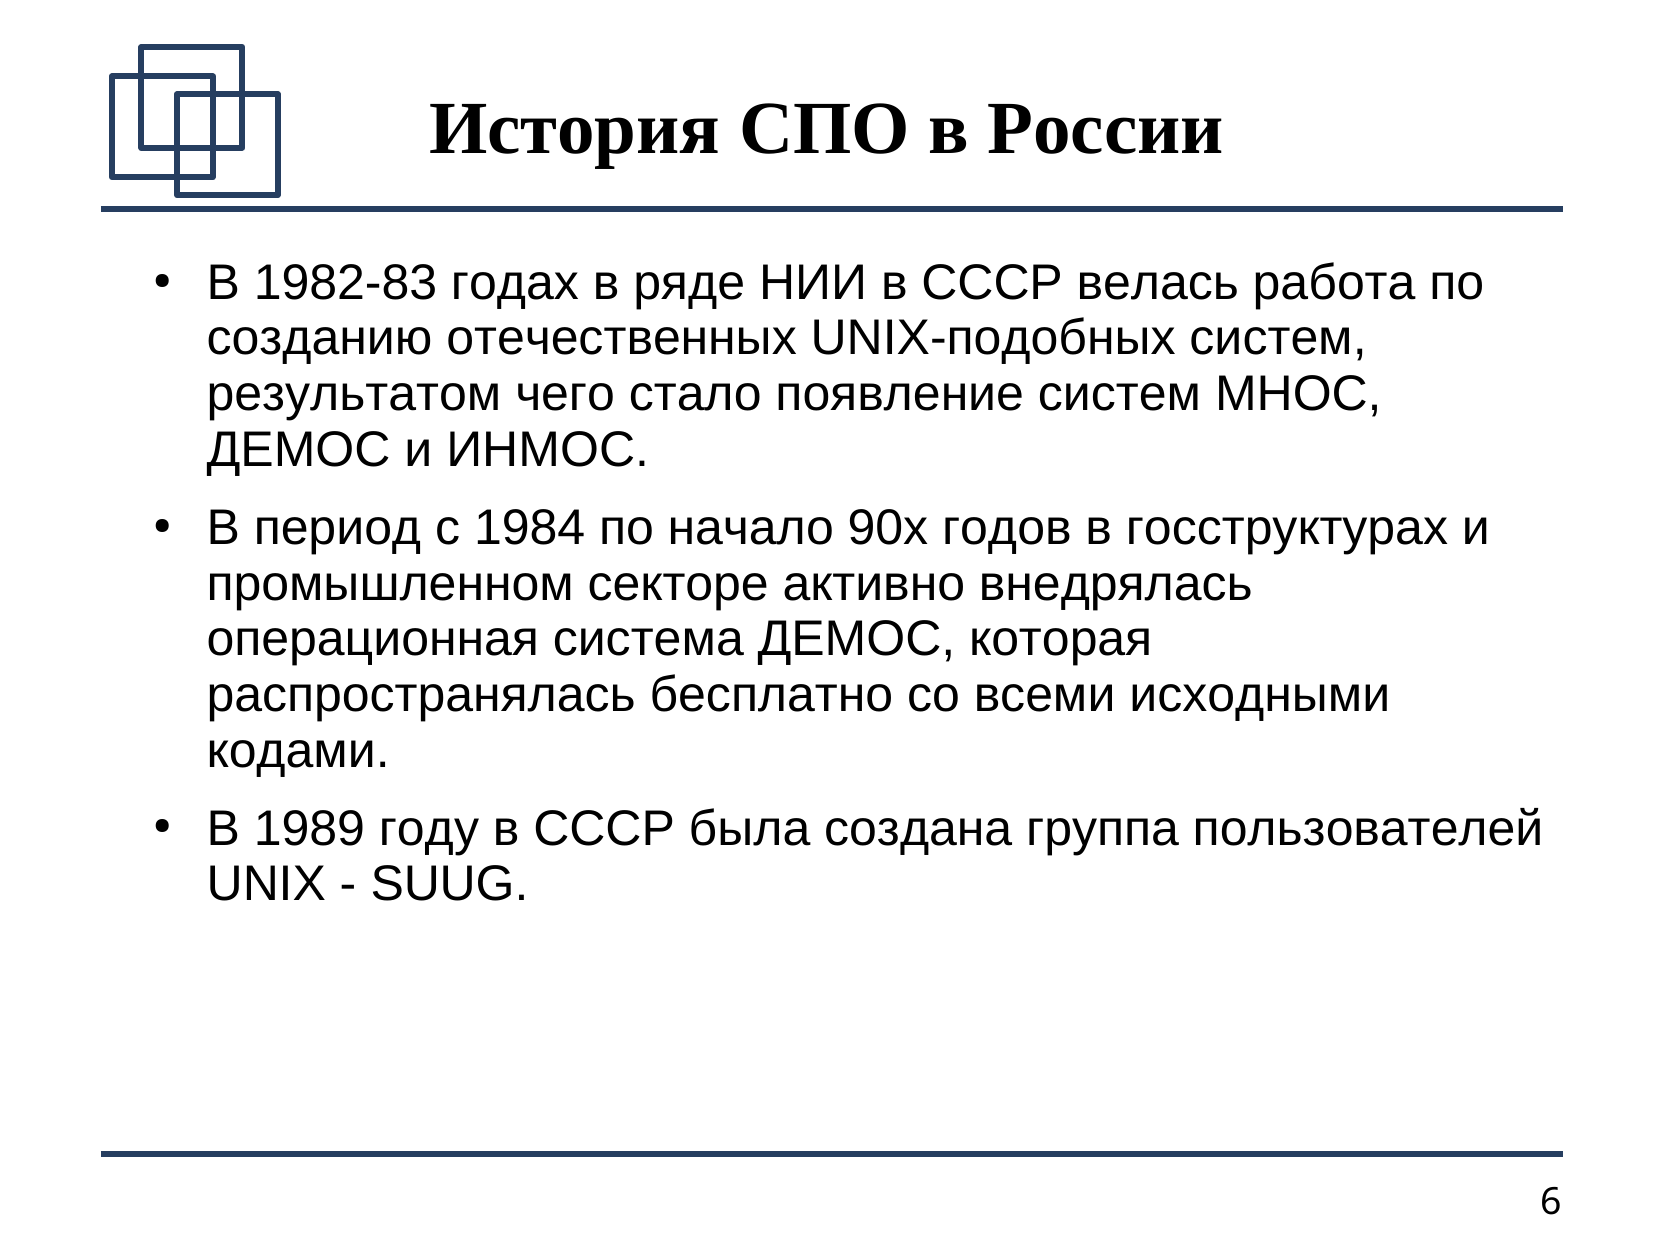

# История СПО в России
В 1982-83 годах в ряде НИИ в СССР велась работа по созданию отечественных UNIX-подобных систем, результатом чего стало появление систем МНОС, ДЕМОС и ИНМОС.
В период c 1984 по начало 90х годов в госструктурах и промышленном секторе активно внедрялась операционная система ДЕМОС, которая распространялась бесплатно со всеми исходными кодами.
В 1989 году в СССР была создана группа пользователей UNIX - SUUG.